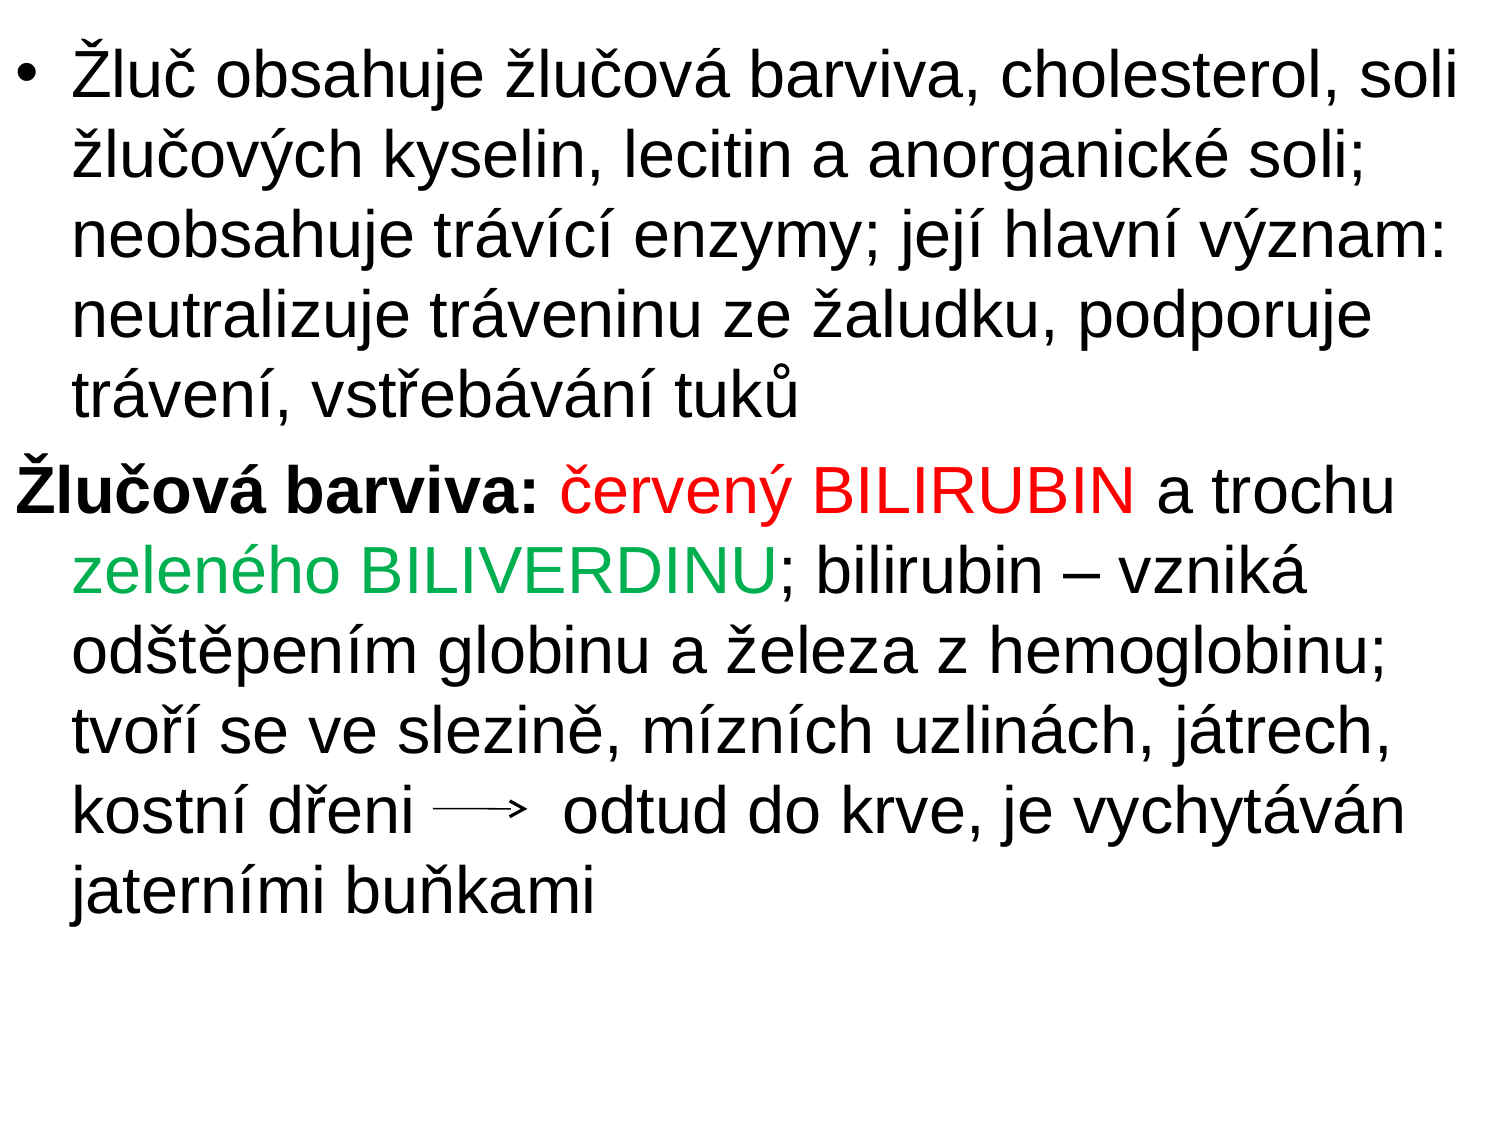

# Žluč obsahuje žlučová barviva, cholesterol, soli žlučových kyselin, lecitin a anorganické soli; neobsahuje trávící enzymy; její hlavní význam: neutralizuje tráveninu ze žaludku, podporuje trávení, vstřebávání tuků
Žlučová barviva: červený BILIRUBIN a trochu zeleného BILIVERDINU; bilirubin – vzniká odštěpením globinu a železa z hemoglobinu; tvoří se ve slezině, mízních uzlinách, játrech, kostní dřeni odtud do krve, je vychytáván jaterními buňkami